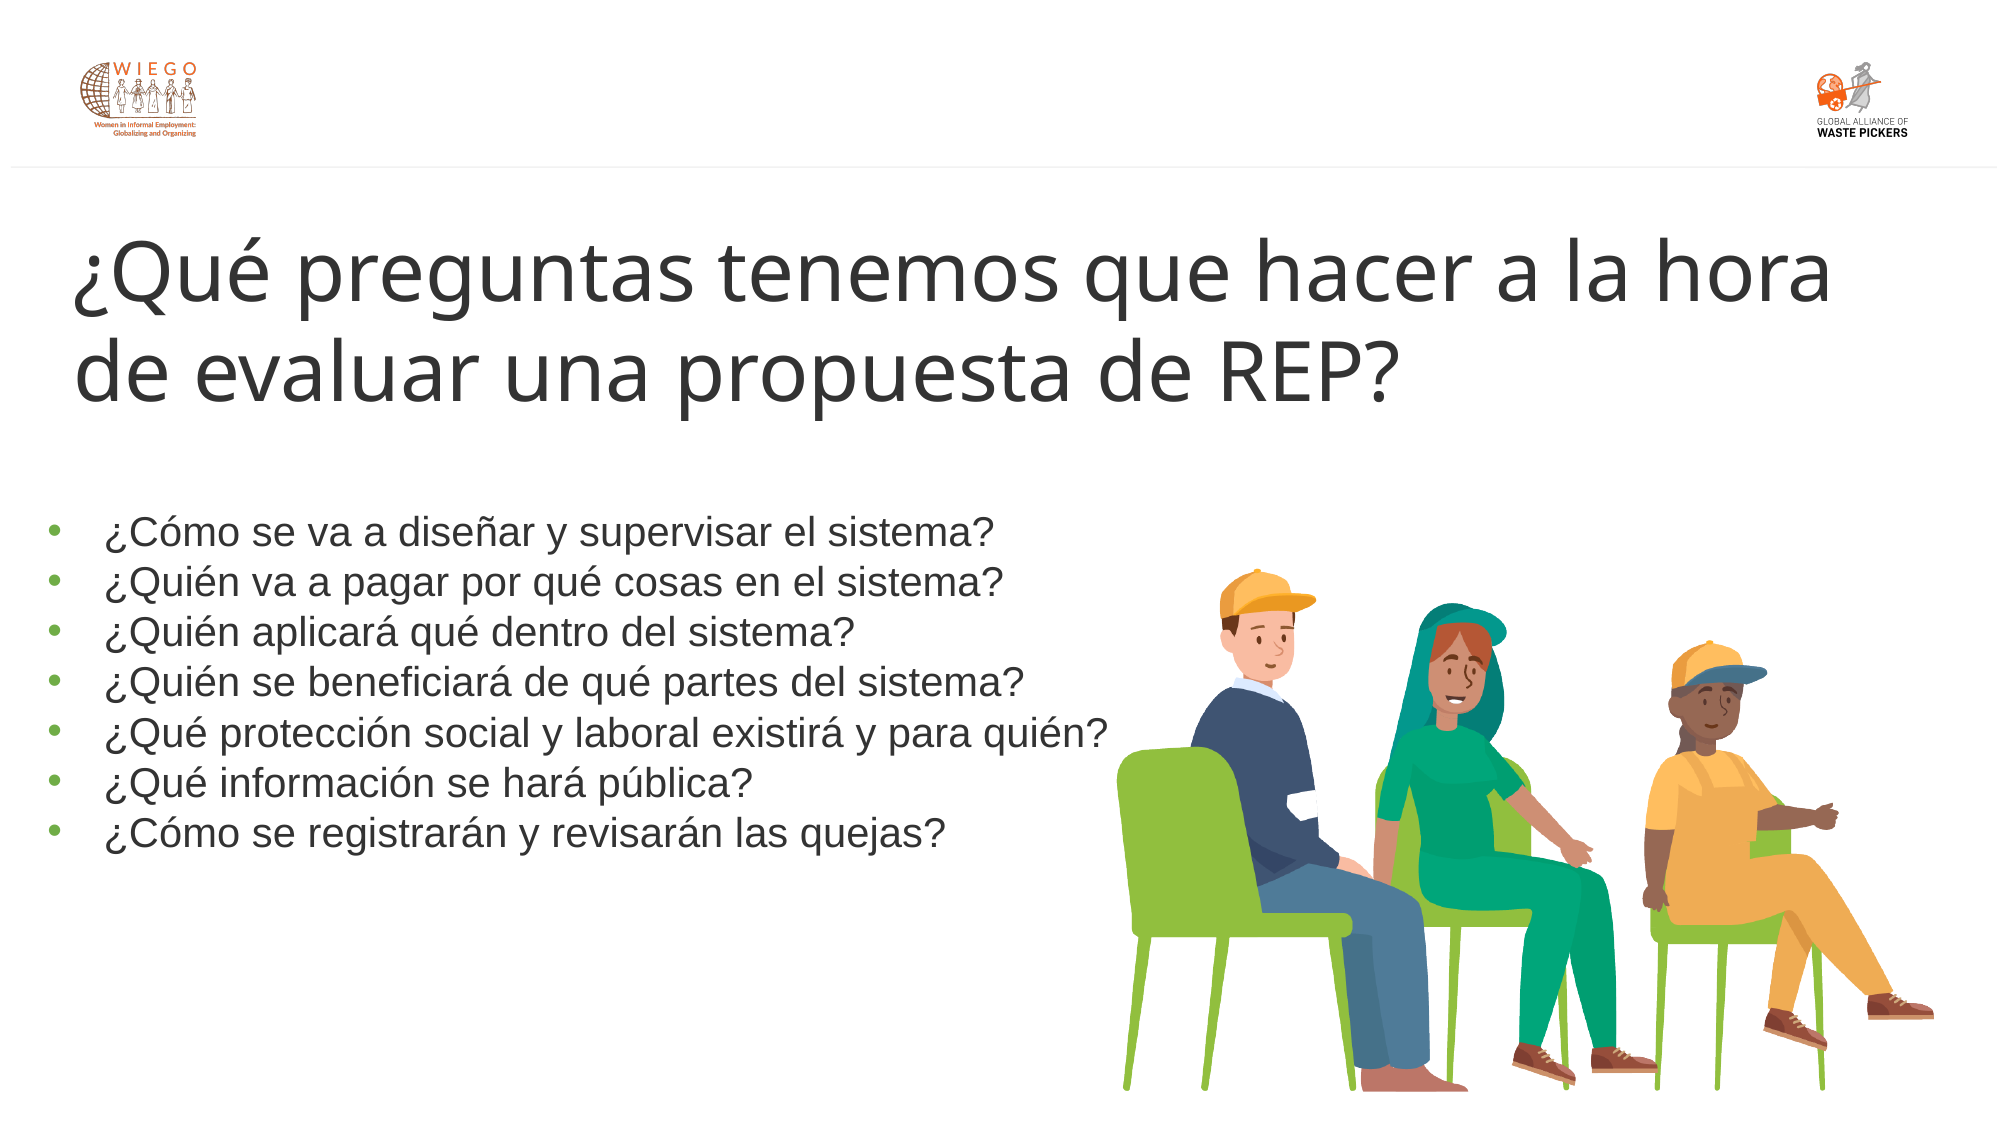

¿Qué preguntas tenemos que hacer a la hora de evaluar una propuesta de REP?
¿Cómo se va a diseñar y supervisar el sistema?
¿Quién va a pagar por qué cosas en el sistema?
¿Quién aplicará qué dentro del sistema?
¿Quién se beneficiará de qué partes del sistema?
¿Qué protección social y laboral existirá y para quién?
¿Qué información se hará pública?
¿Cómo se registrarán y revisarán las quejas?